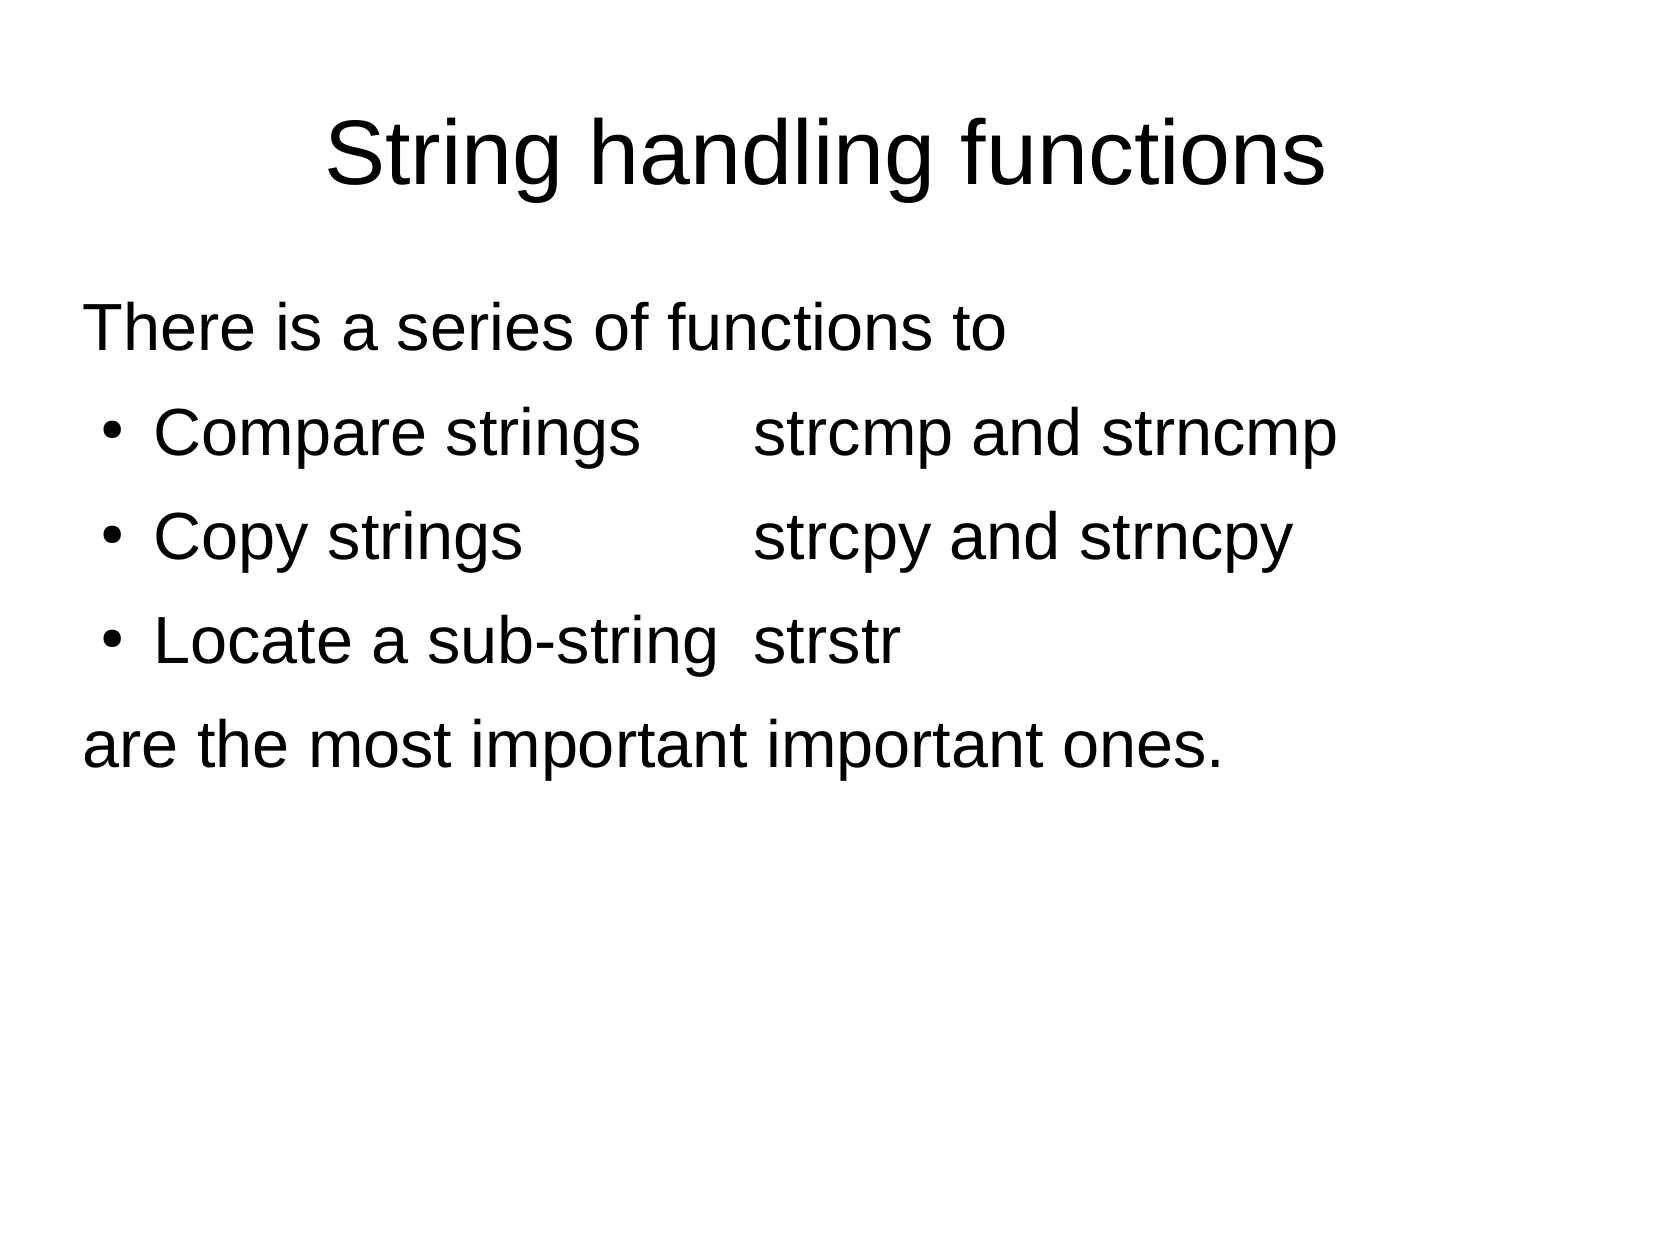

# String handling functions
There is a series of functions to
Compare strings 		strcmp and strncmp
Copy strings				strcpy and strncpy
Locate a sub-string	strstr
are the most important important ones.